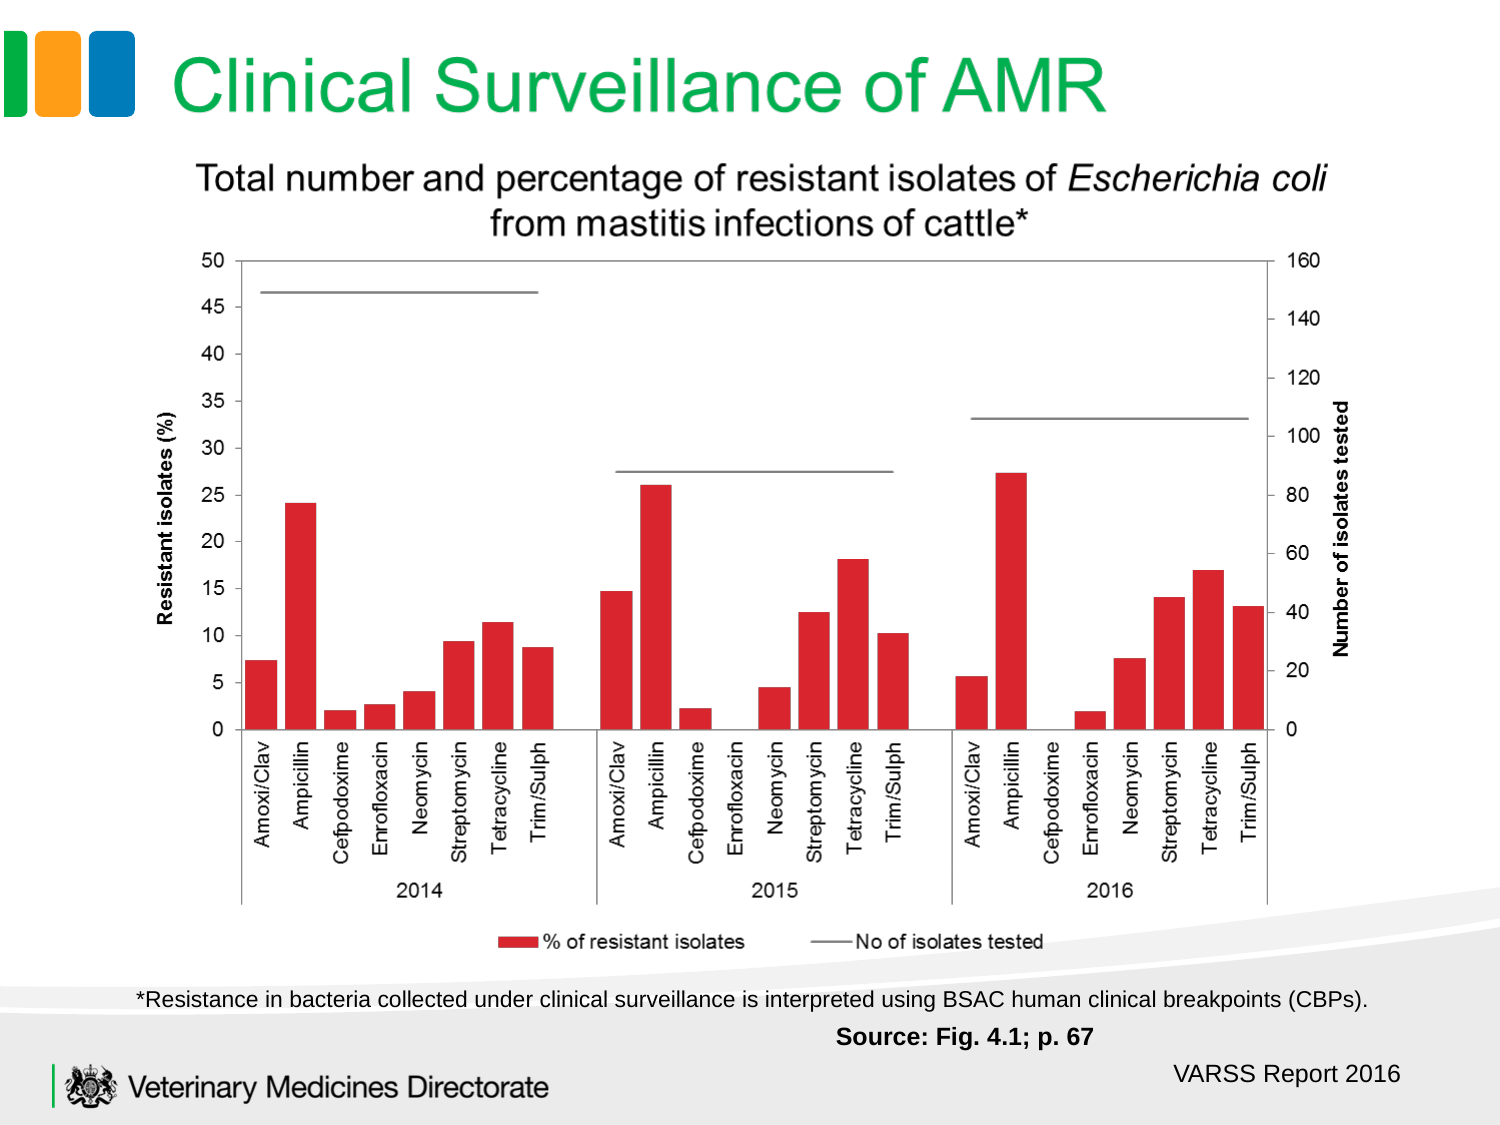

*Resistance in bacteria collected under clinical surveillance is interpreted using BSAC human clinical breakpoints (CBPs).
Source: Fig. 4.1; p. 67
VARSS Report 2016